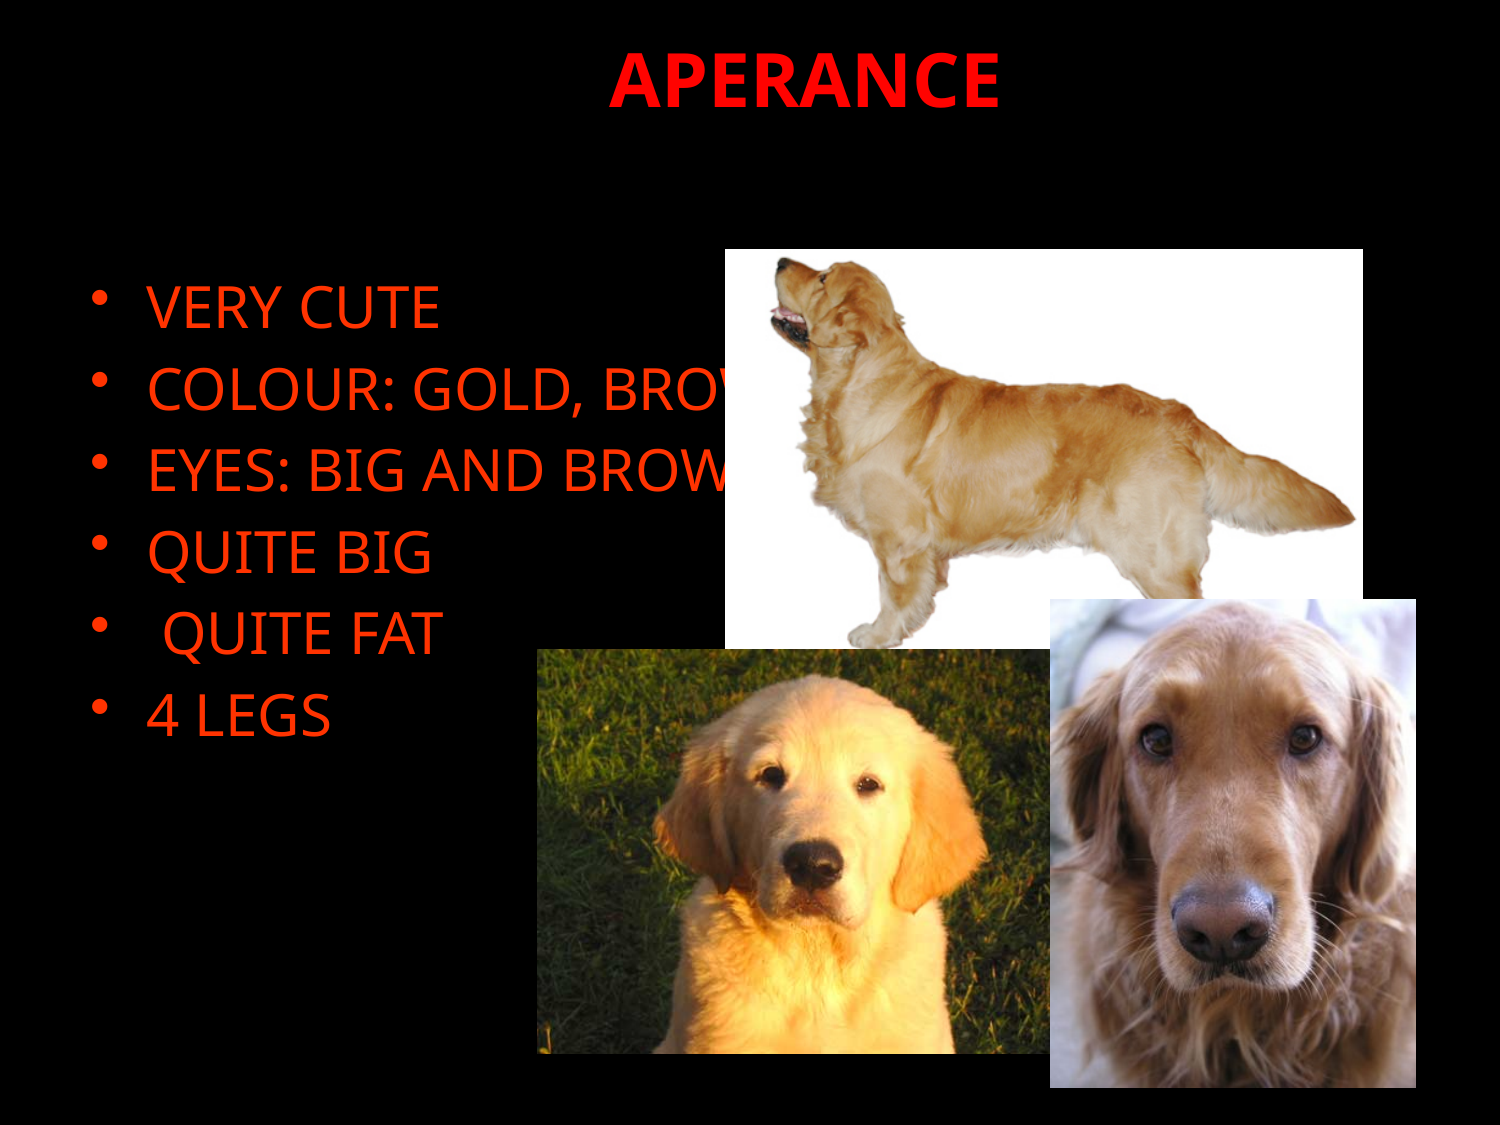

APERANCE
# VERY CUTE
COLOUR: GOLD, BROWN OR WHITE
EYES: BIG AND BROWN
QUITE BIG
 QUITE FAT
4 LEGS